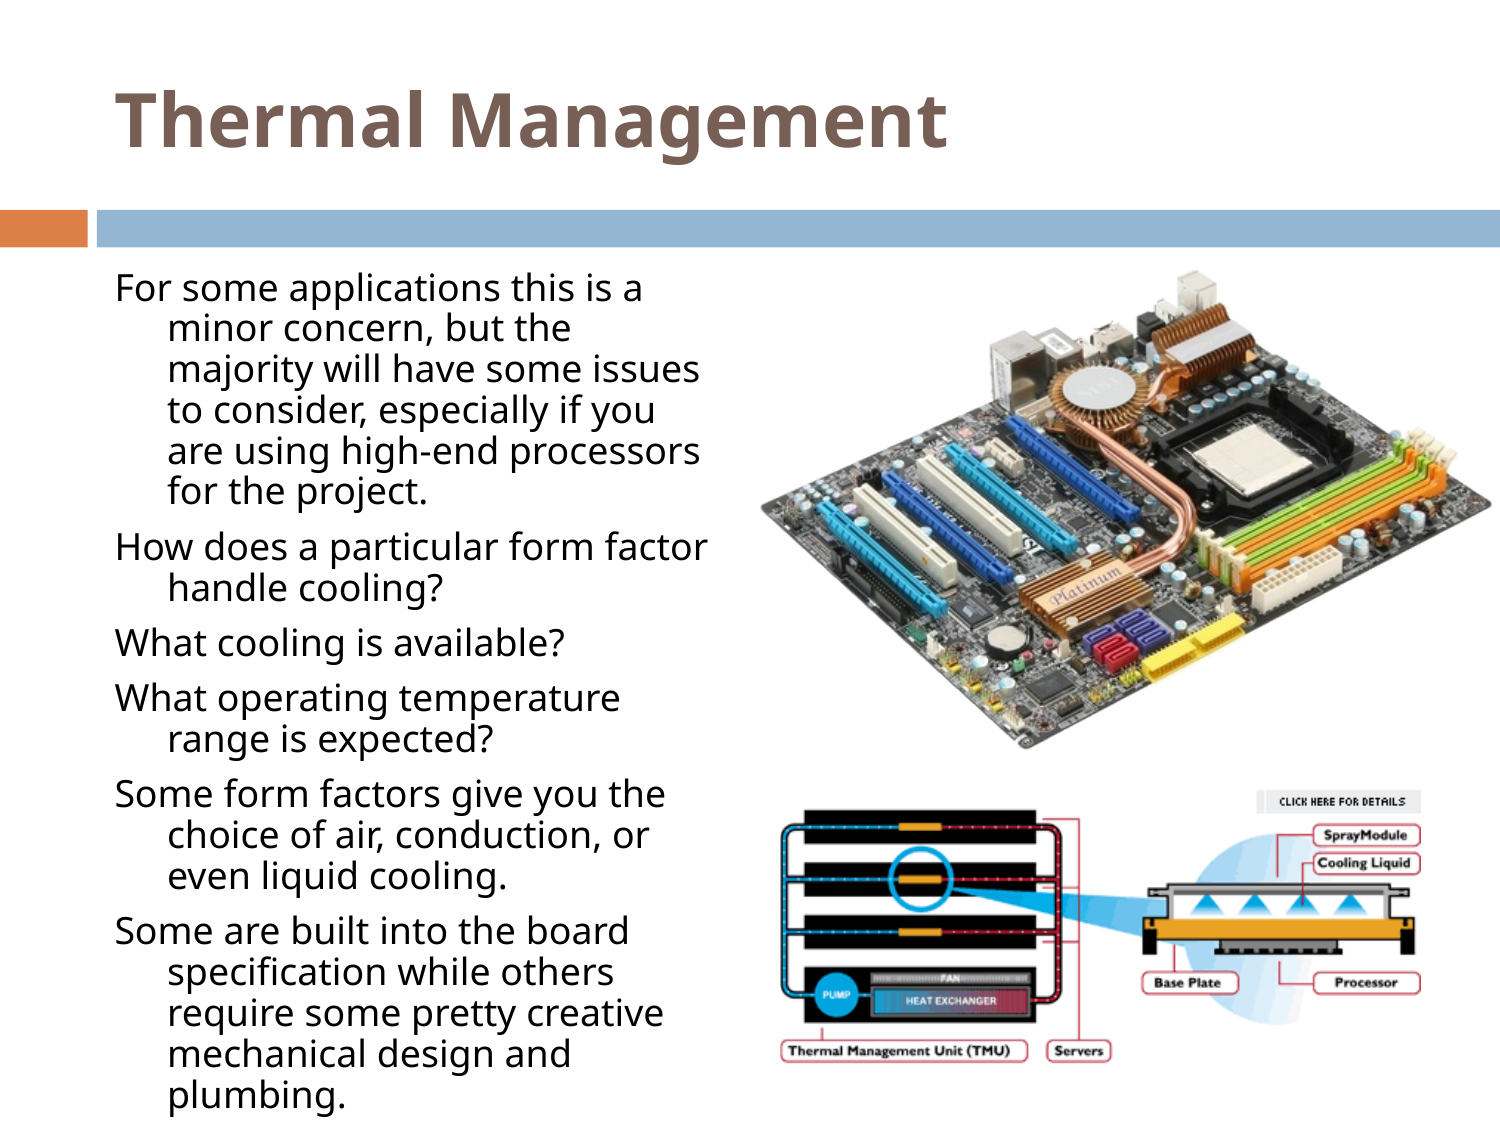

# Thermal Management
For some applications this is a minor concern, but the majority will have some issues to consider, especially if you are using high-end processors for the project.
How does a particular form factor handle cooling?
What cooling is available?
What operating temperature range is expected?
Some form factors give you the choice of air, conduction, or even liquid cooling.
Some are built into the board specification while others require some pretty creative mechanical design and plumbing.